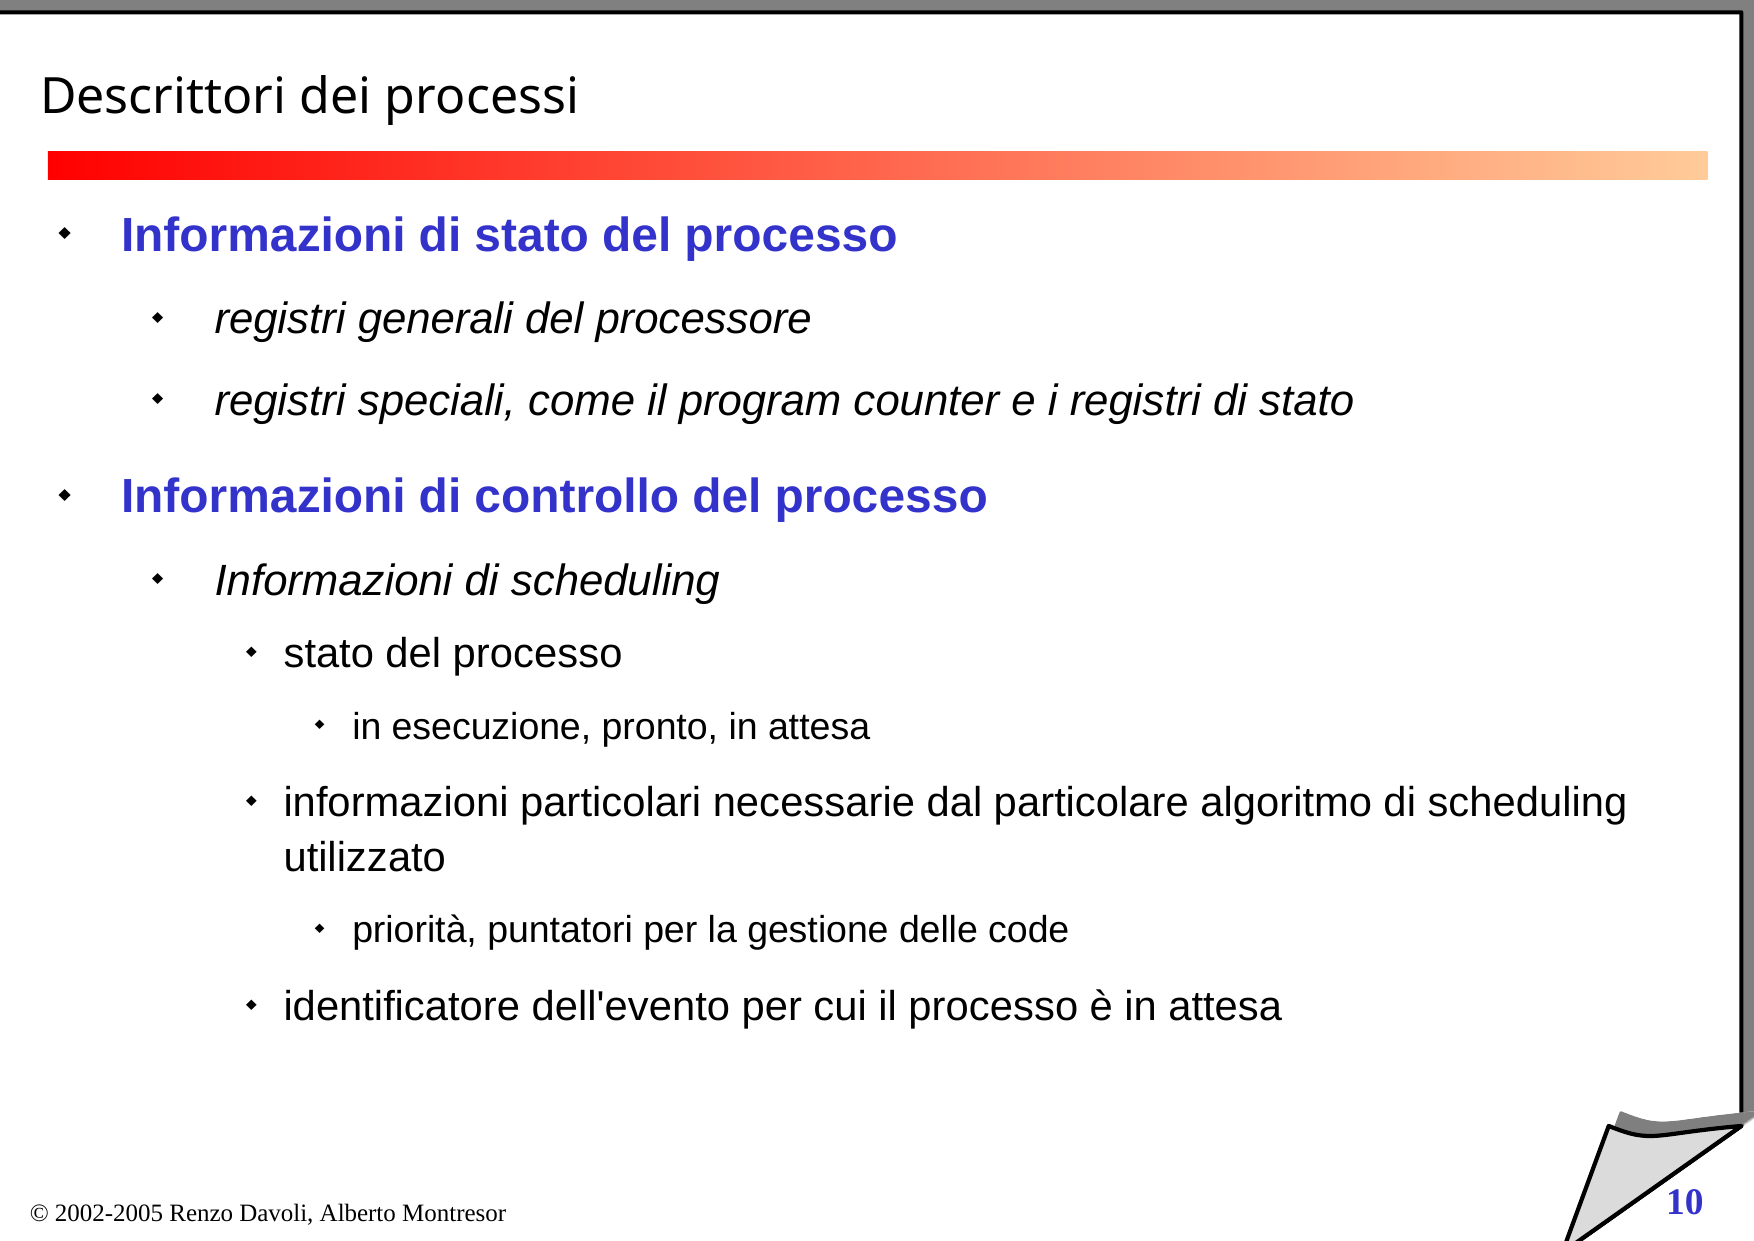

# Descrittori dei processi
Informazioni di stato del processo
registri generali del processore
registri speciali, come il program counter e i registri di stato
Informazioni di controllo del processo
Informazioni di scheduling
stato del processo
in esecuzione, pronto, in attesa
informazioni particolari necessarie dal particolare algoritmo di scheduling utilizzato
priorità, puntatori per la gestione delle code
identificatore dell'evento per cui il processo è in attesa